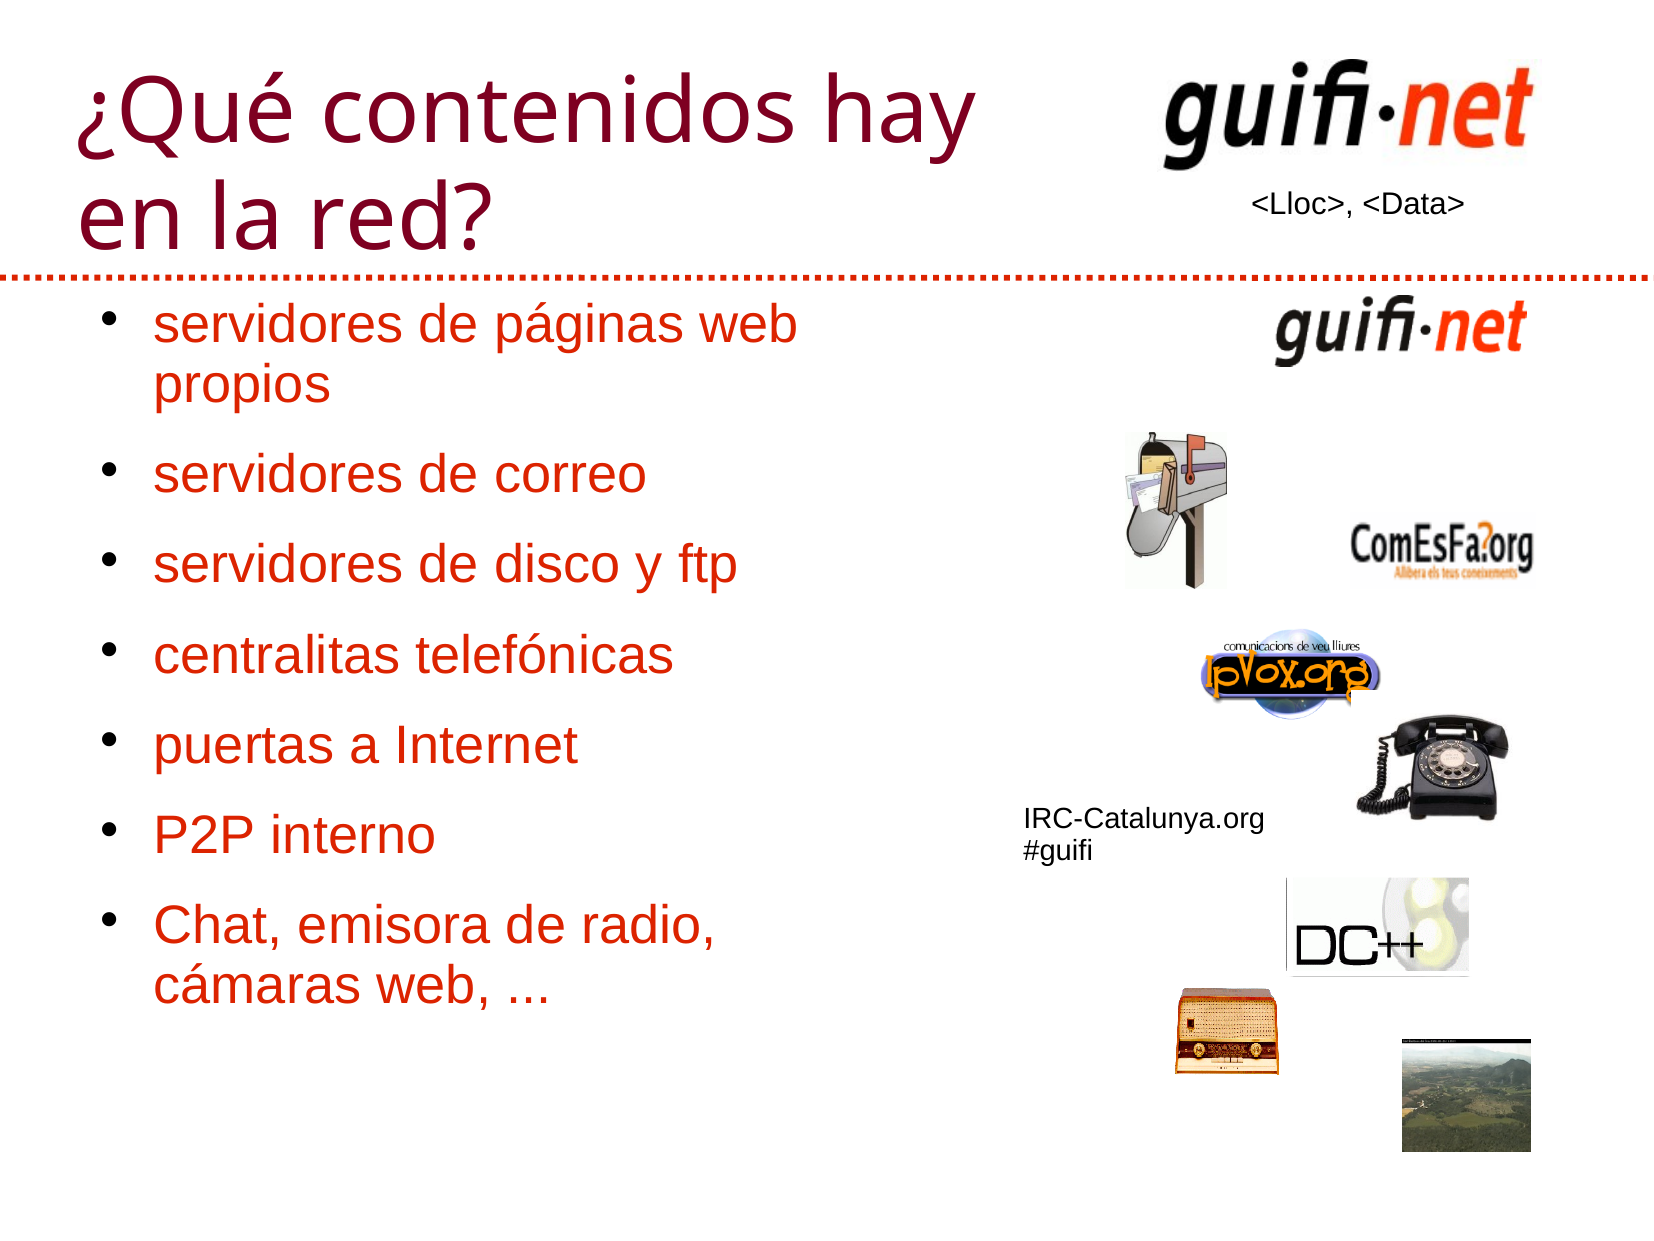

# ¿Qué contenidos hay en la red?
servidores de páginas web propios
servidores de correo
servidores de disco y ftp
centralitas telefónicas
puertas a Internet
P2P interno
Chat, emisora de radio, cámaras web, ...
IRC-Catalunya.org
#guifi